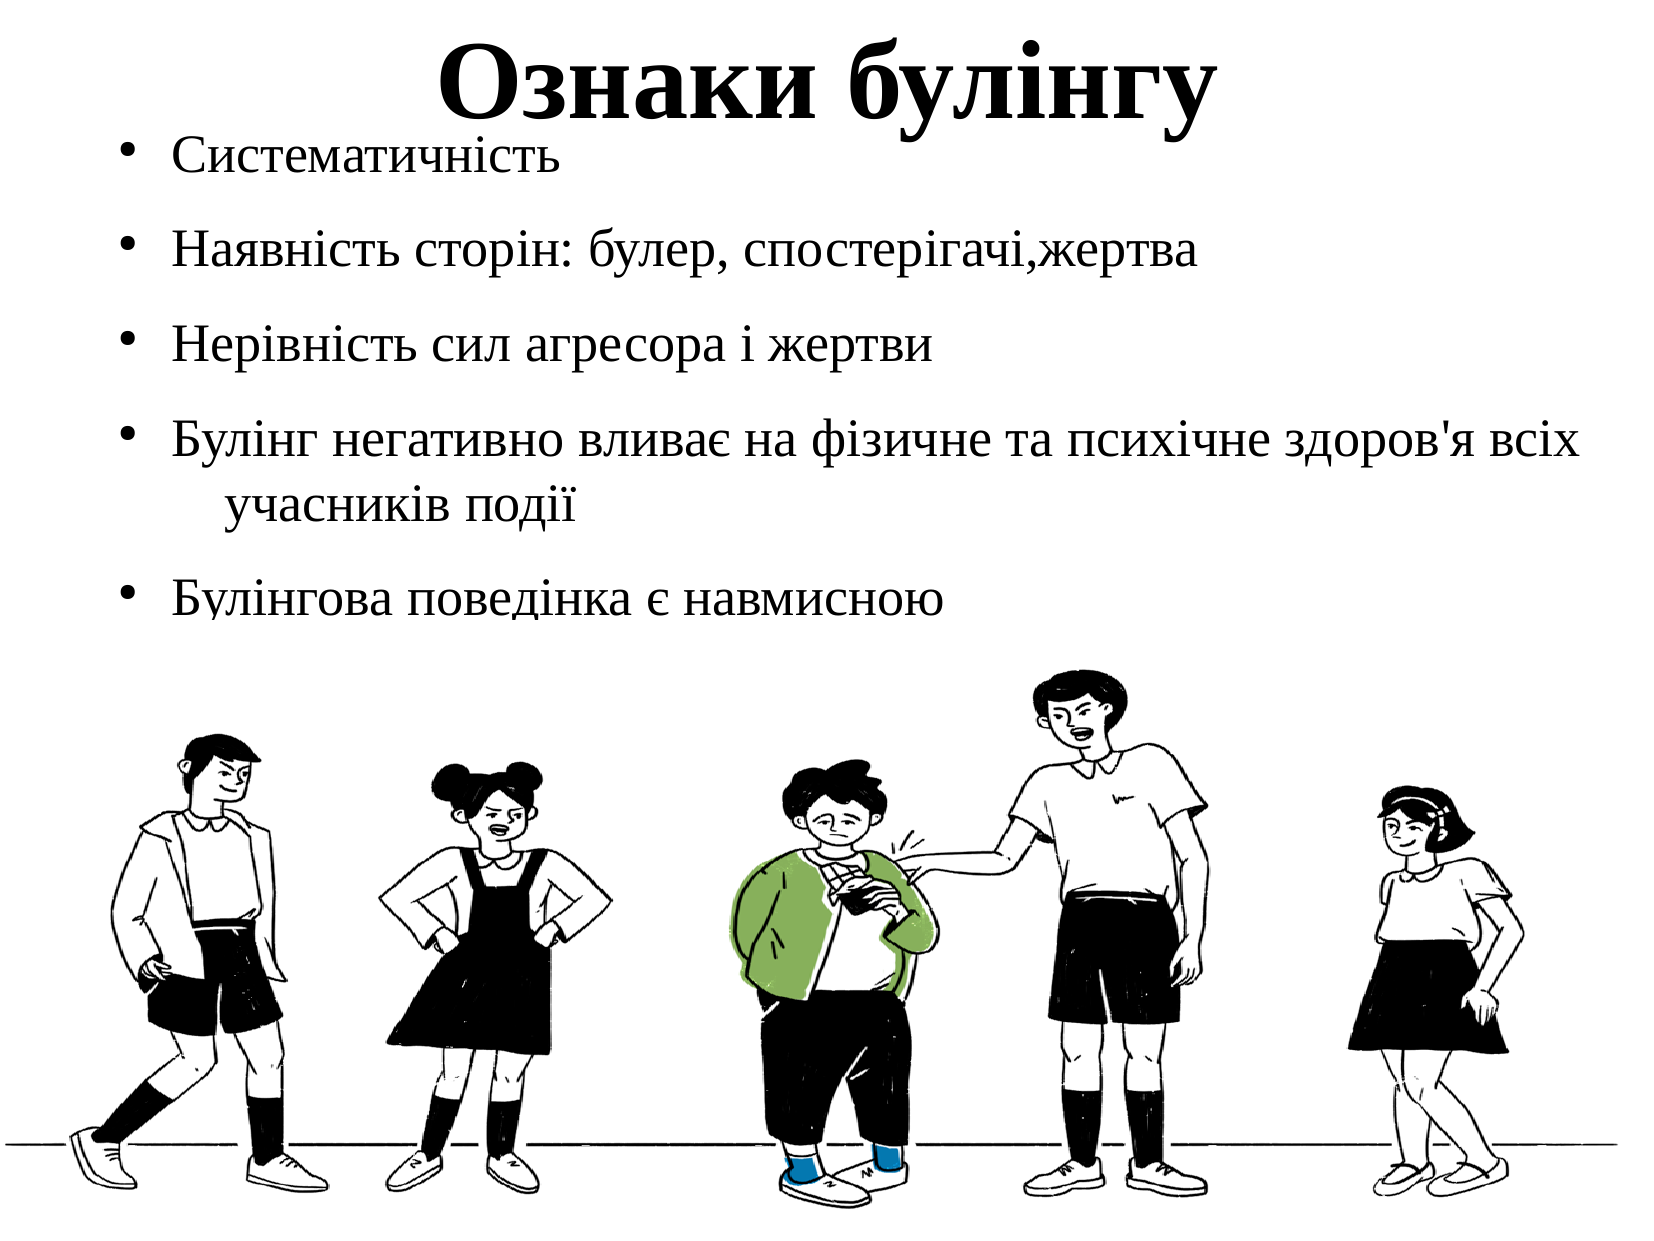

# Ознаки булінгу
Систематичність
Наявність сторін: булер, спостерігачі,жертва
Нерівність сил агресора і жертви
Булінг негативно вливає на фізичне та психічне здоров'я всіх учасників події
Булінгова поведінка є навмисною